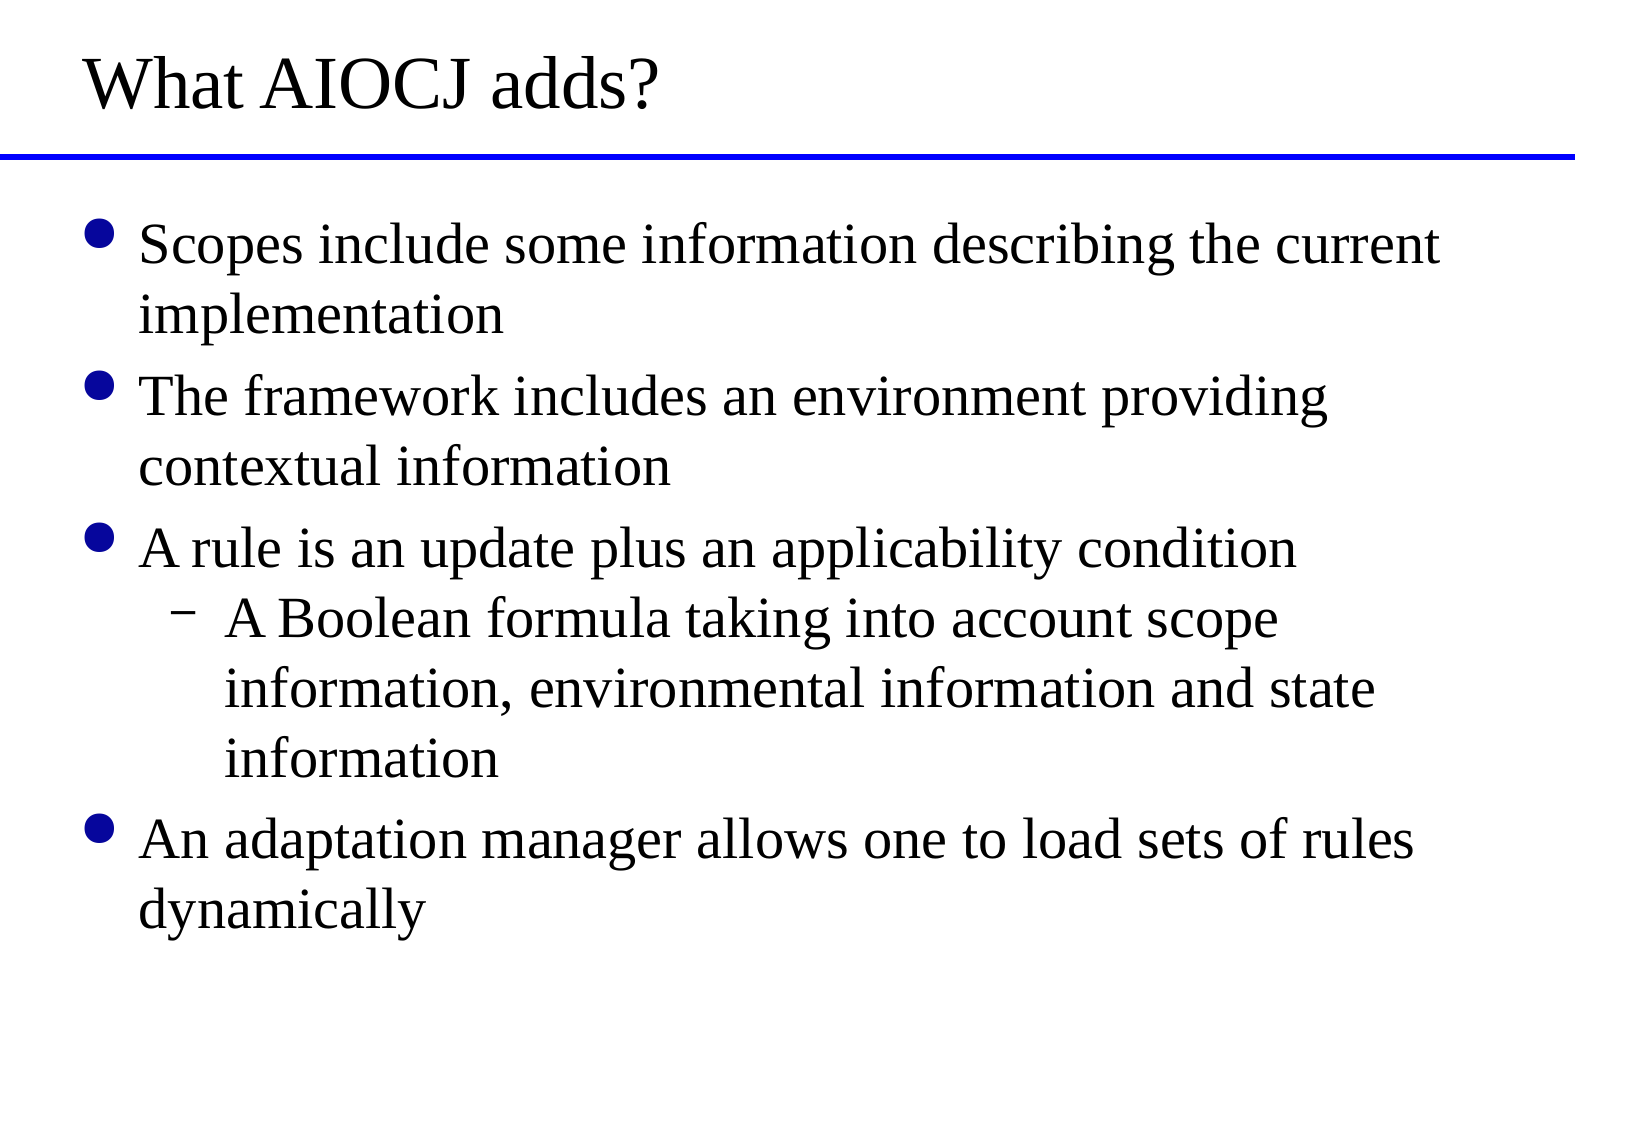

# What AIOCJ adds?
Scopes include some information describing the current implementation
The framework includes an environment providing contextual information
A rule is an update plus an applicability condition
A Boolean formula taking into account scope information, environmental information and state information
An adaptation manager allows one to load sets of rules dynamically